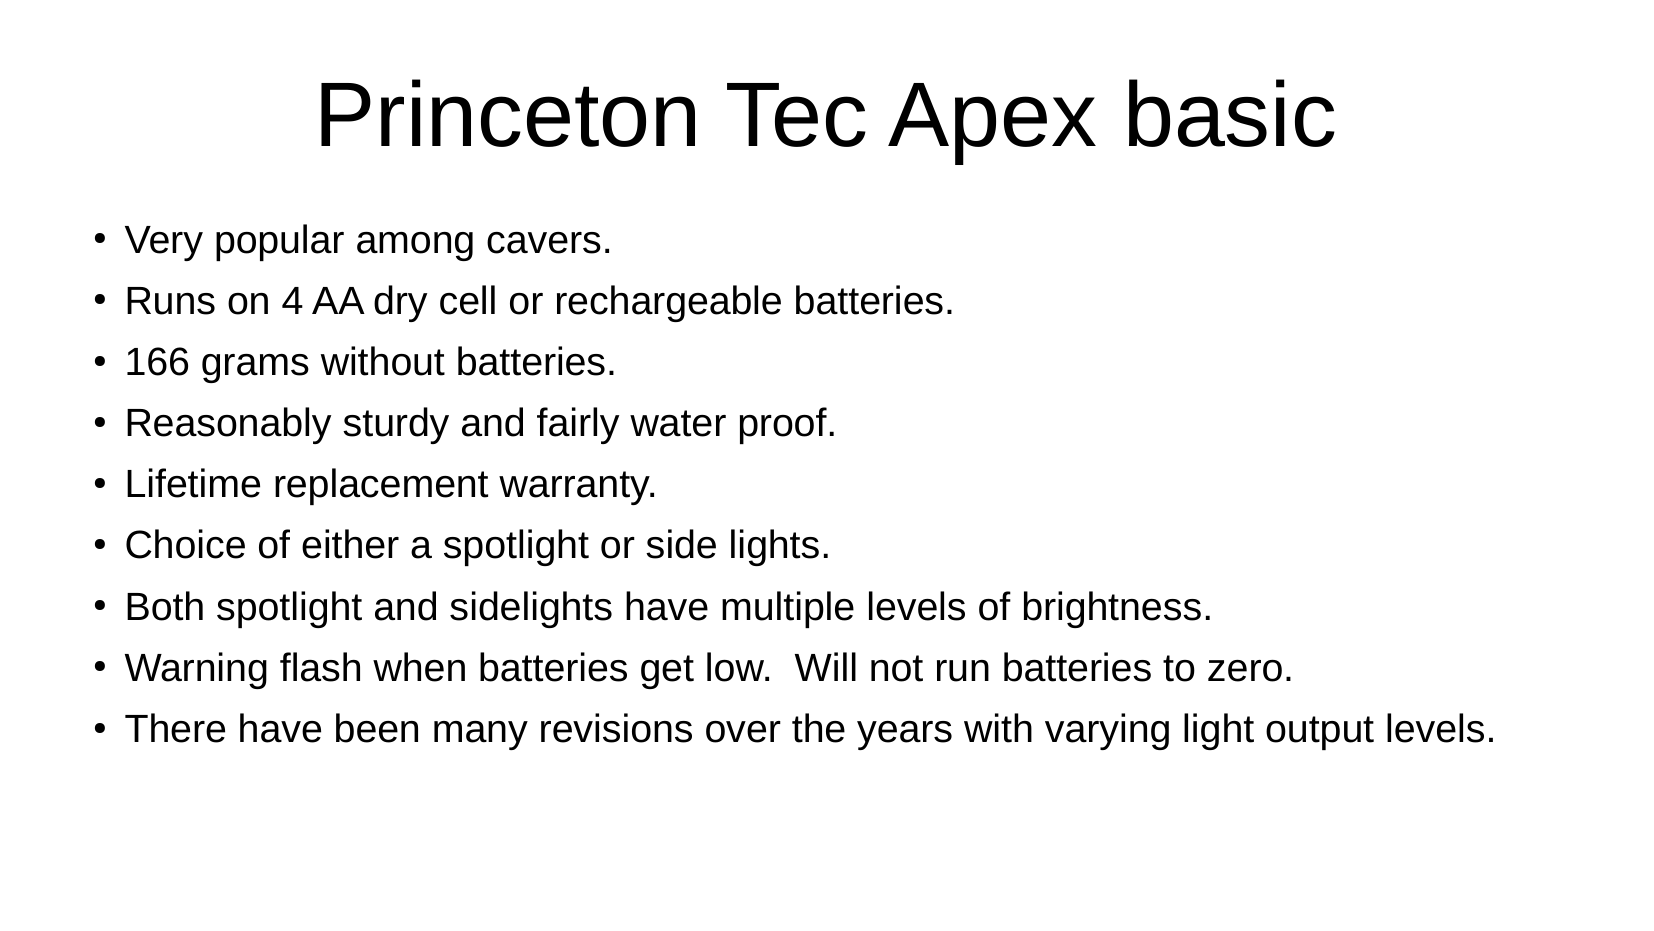

# Princeton Tec Apex basic
Very popular among cavers.
Runs on 4 AA dry cell or rechargeable batteries.
166 grams without batteries.
Reasonably sturdy and fairly water proof.
Lifetime replacement warranty.
Choice of either a spotlight or side lights.
Both spotlight and sidelights have multiple levels of brightness.
Warning flash when batteries get low. Will not run batteries to zero.
There have been many revisions over the years with varying light output levels.